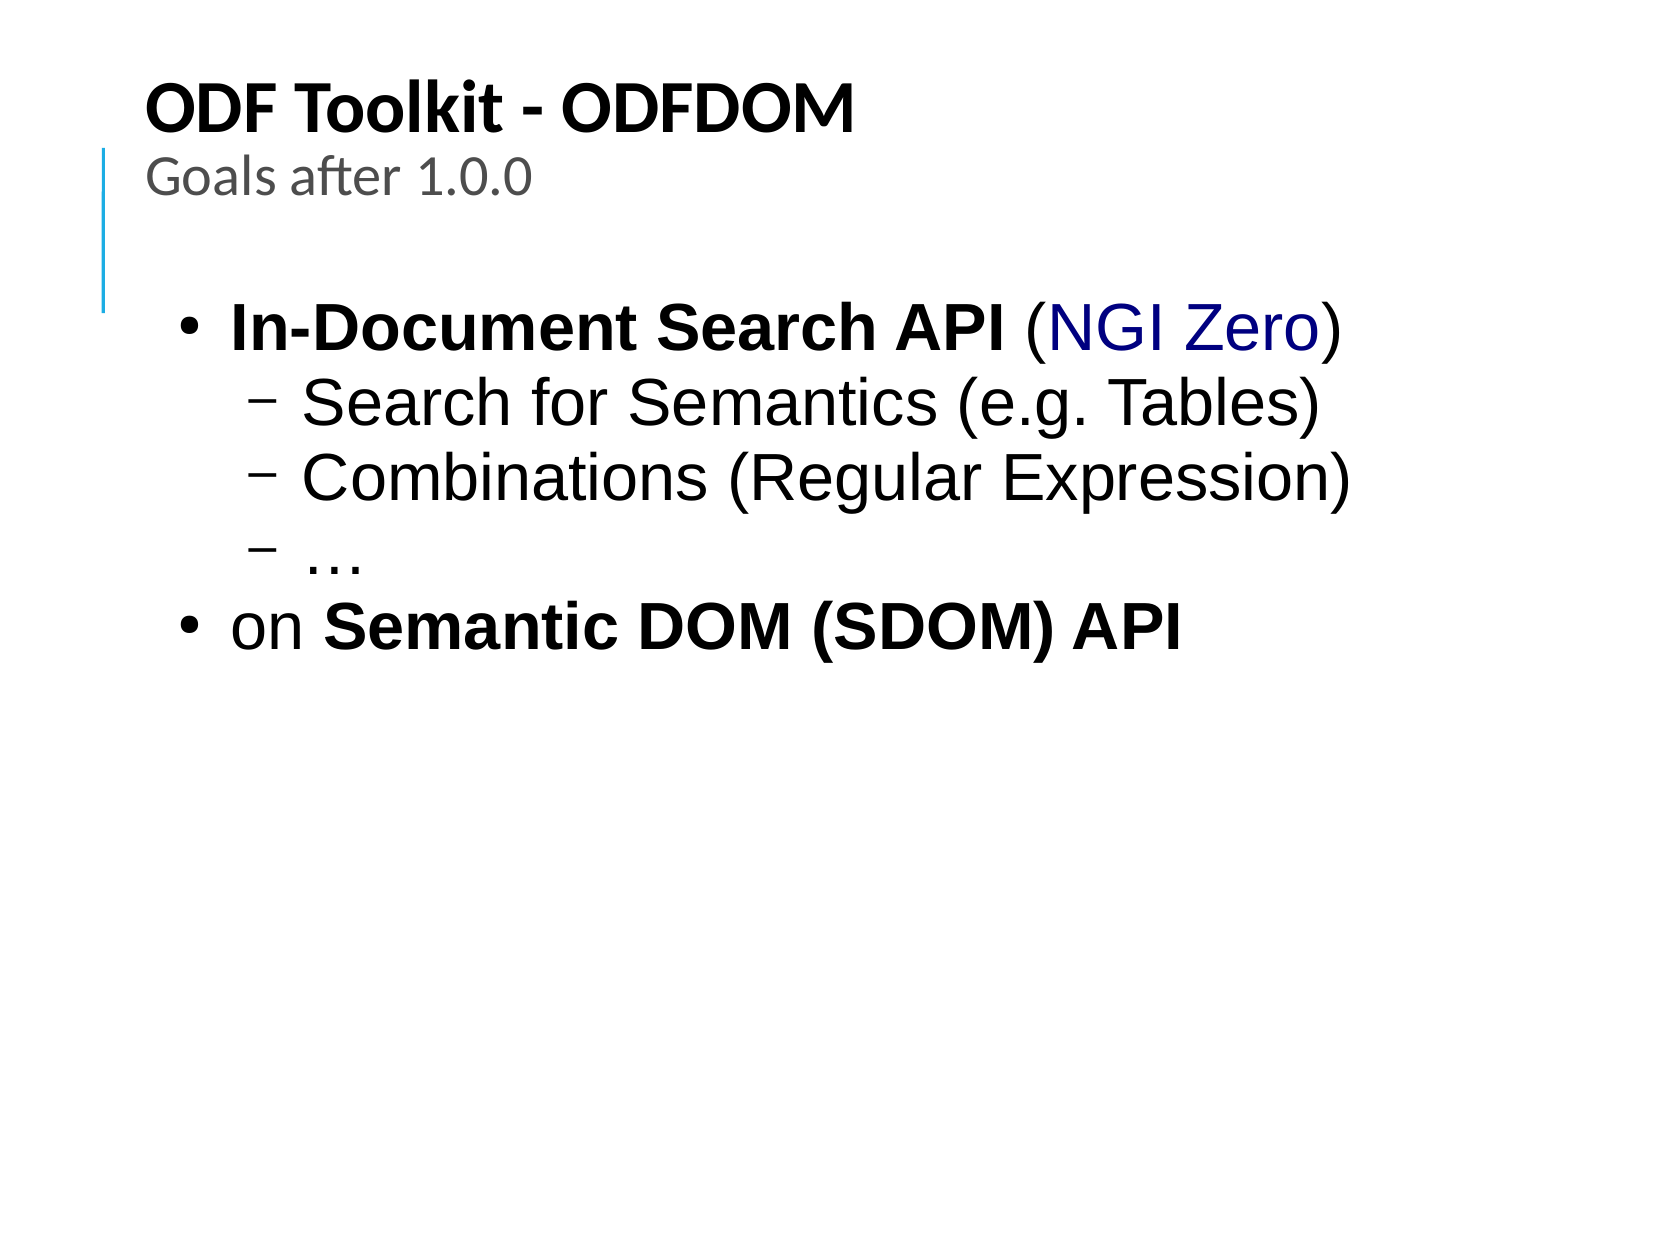

# ODF Toolkit - ODFDOM Goals after 1.0.0
In-Document Search API (NGI Zero)
Search for Semantics (e.g. Tables)
Combinations (Regular Expression)
…
on Semantic DOM (SDOM) API